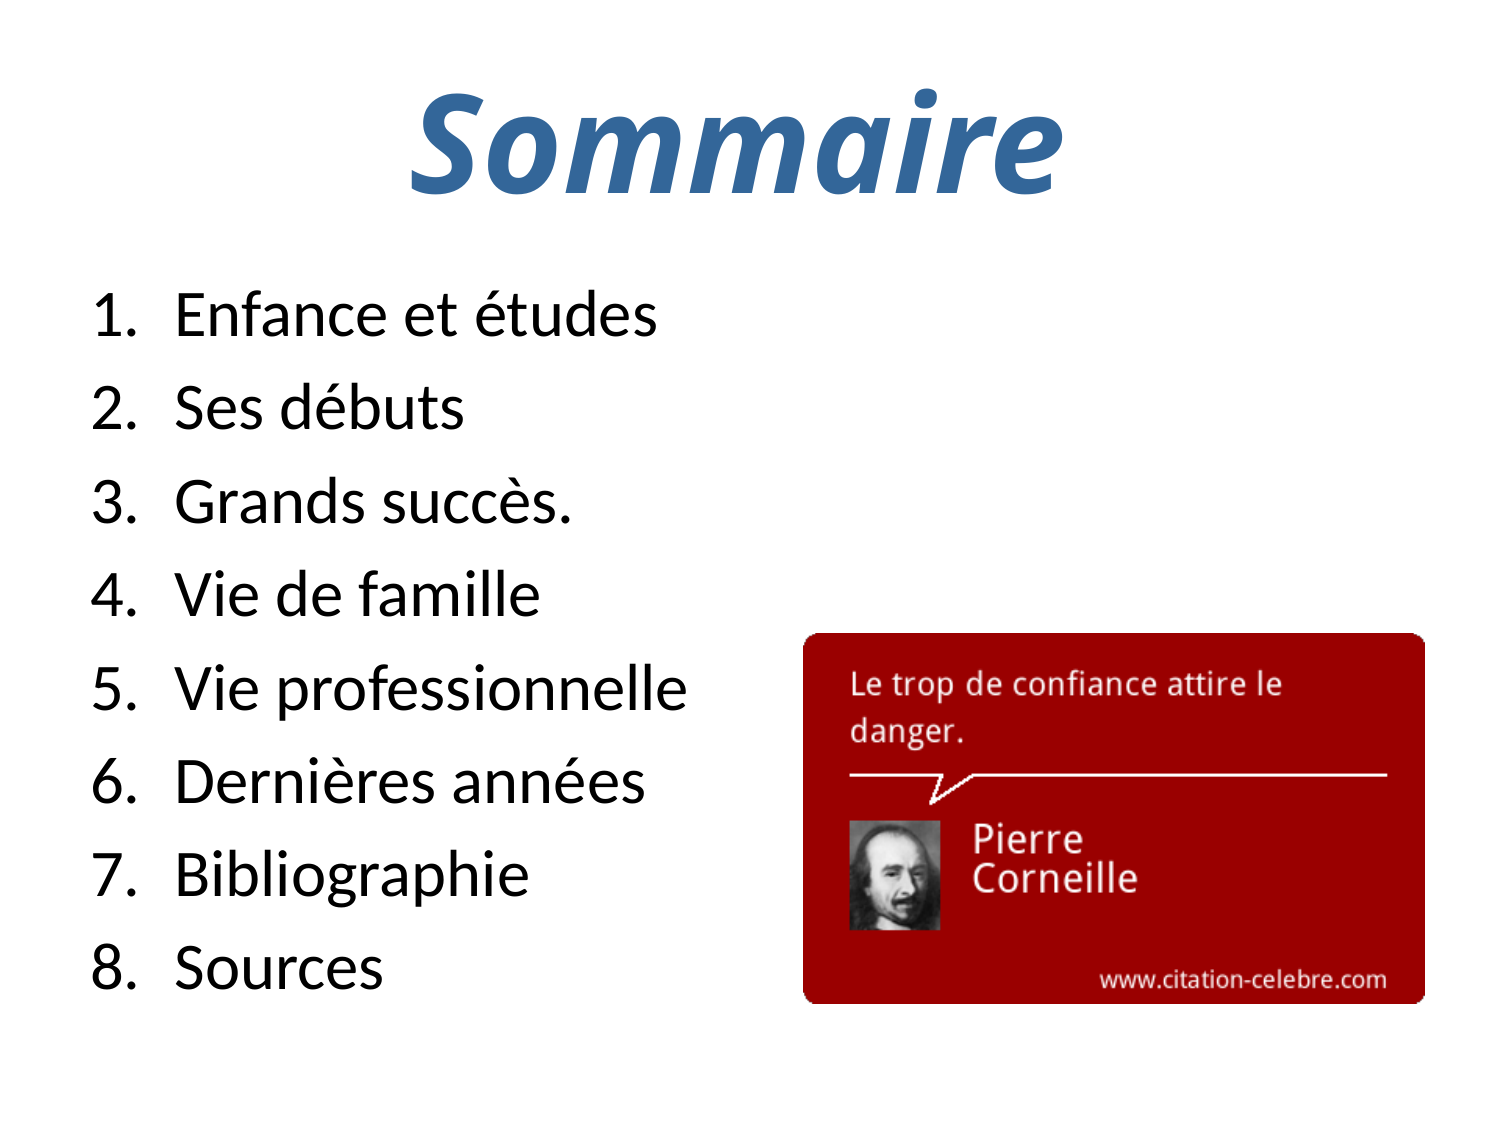

# Sommaire
Enfance et études
Ses débuts
Grands succès.
Vie de famille
Vie professionnelle
Dernières années
Bibliographie
Sources